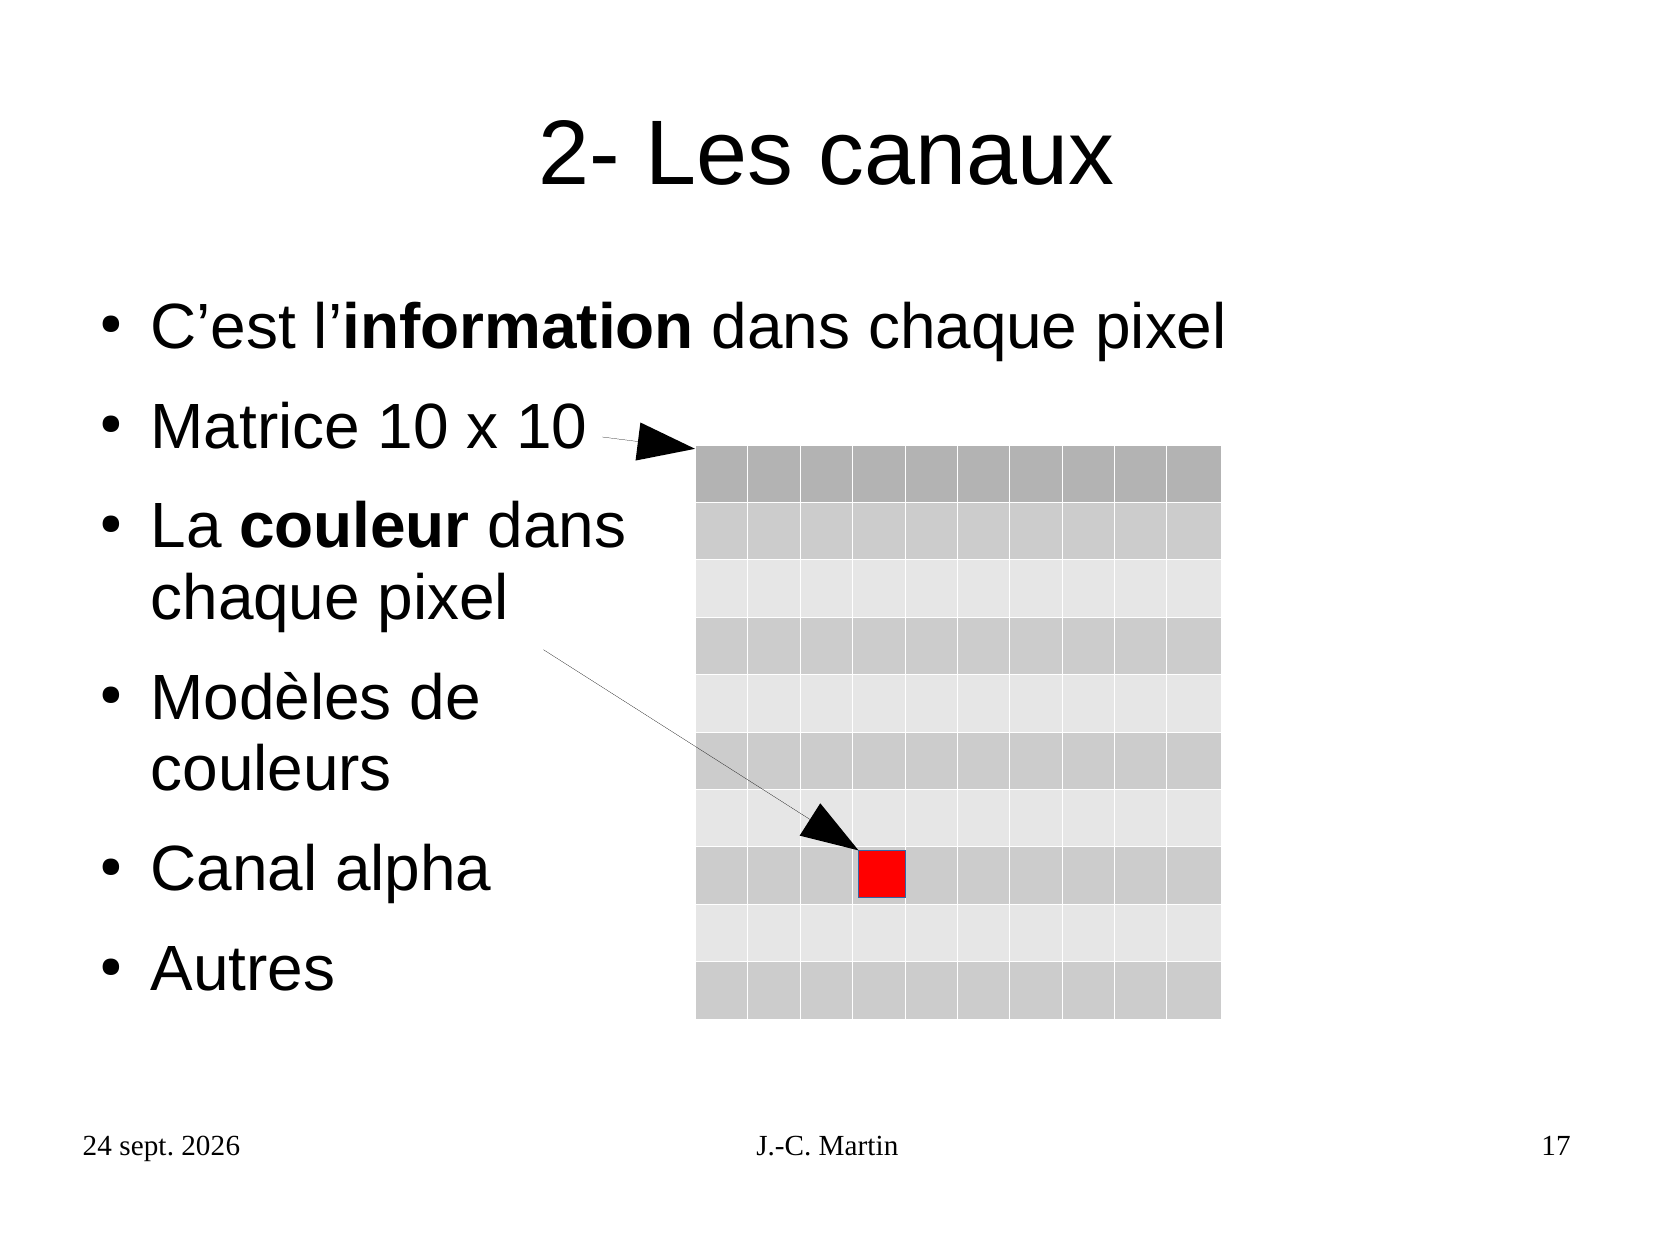

# 2- Les canaux
C’est l’information dans chaque pixel
Matrice 10 x 10
La couleur dans
chaque pixel
Modèles de
couleurs
Canal alpha
Autres
| | | | | | | | | | |
| --- | --- | --- | --- | --- | --- | --- | --- | --- | --- |
| | | | | | | | | | |
| | | | | | | | | | |
| | | | | | | | | | |
| | | | | | | | | | |
| | | | | | | | | | |
| | | | | | | | | | |
| | | | | | | | | | |
| | | | | | | | | | |
| | | | | | | | | | |
J.-C. Martin
17